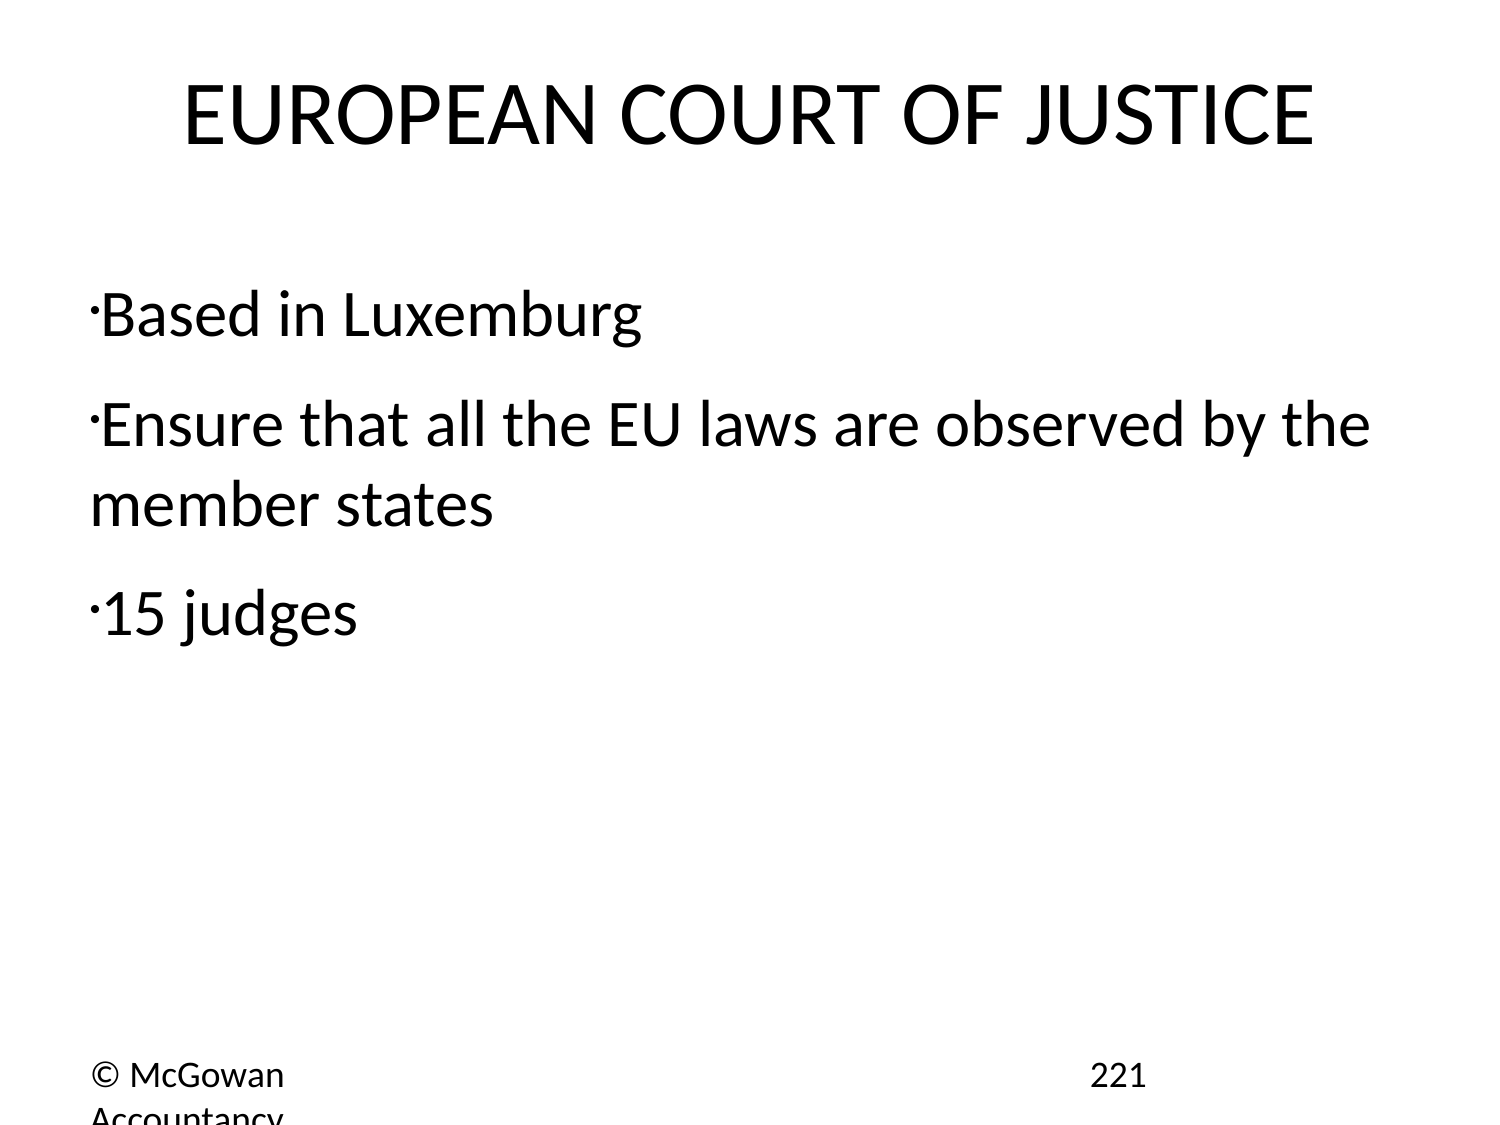

# EUROPEAN COURT OF JUSTICE
Based in Luxemburg
Ensure that all the EU laws are observed by the member states
15 judges
© McGowan Accountancy Services
221